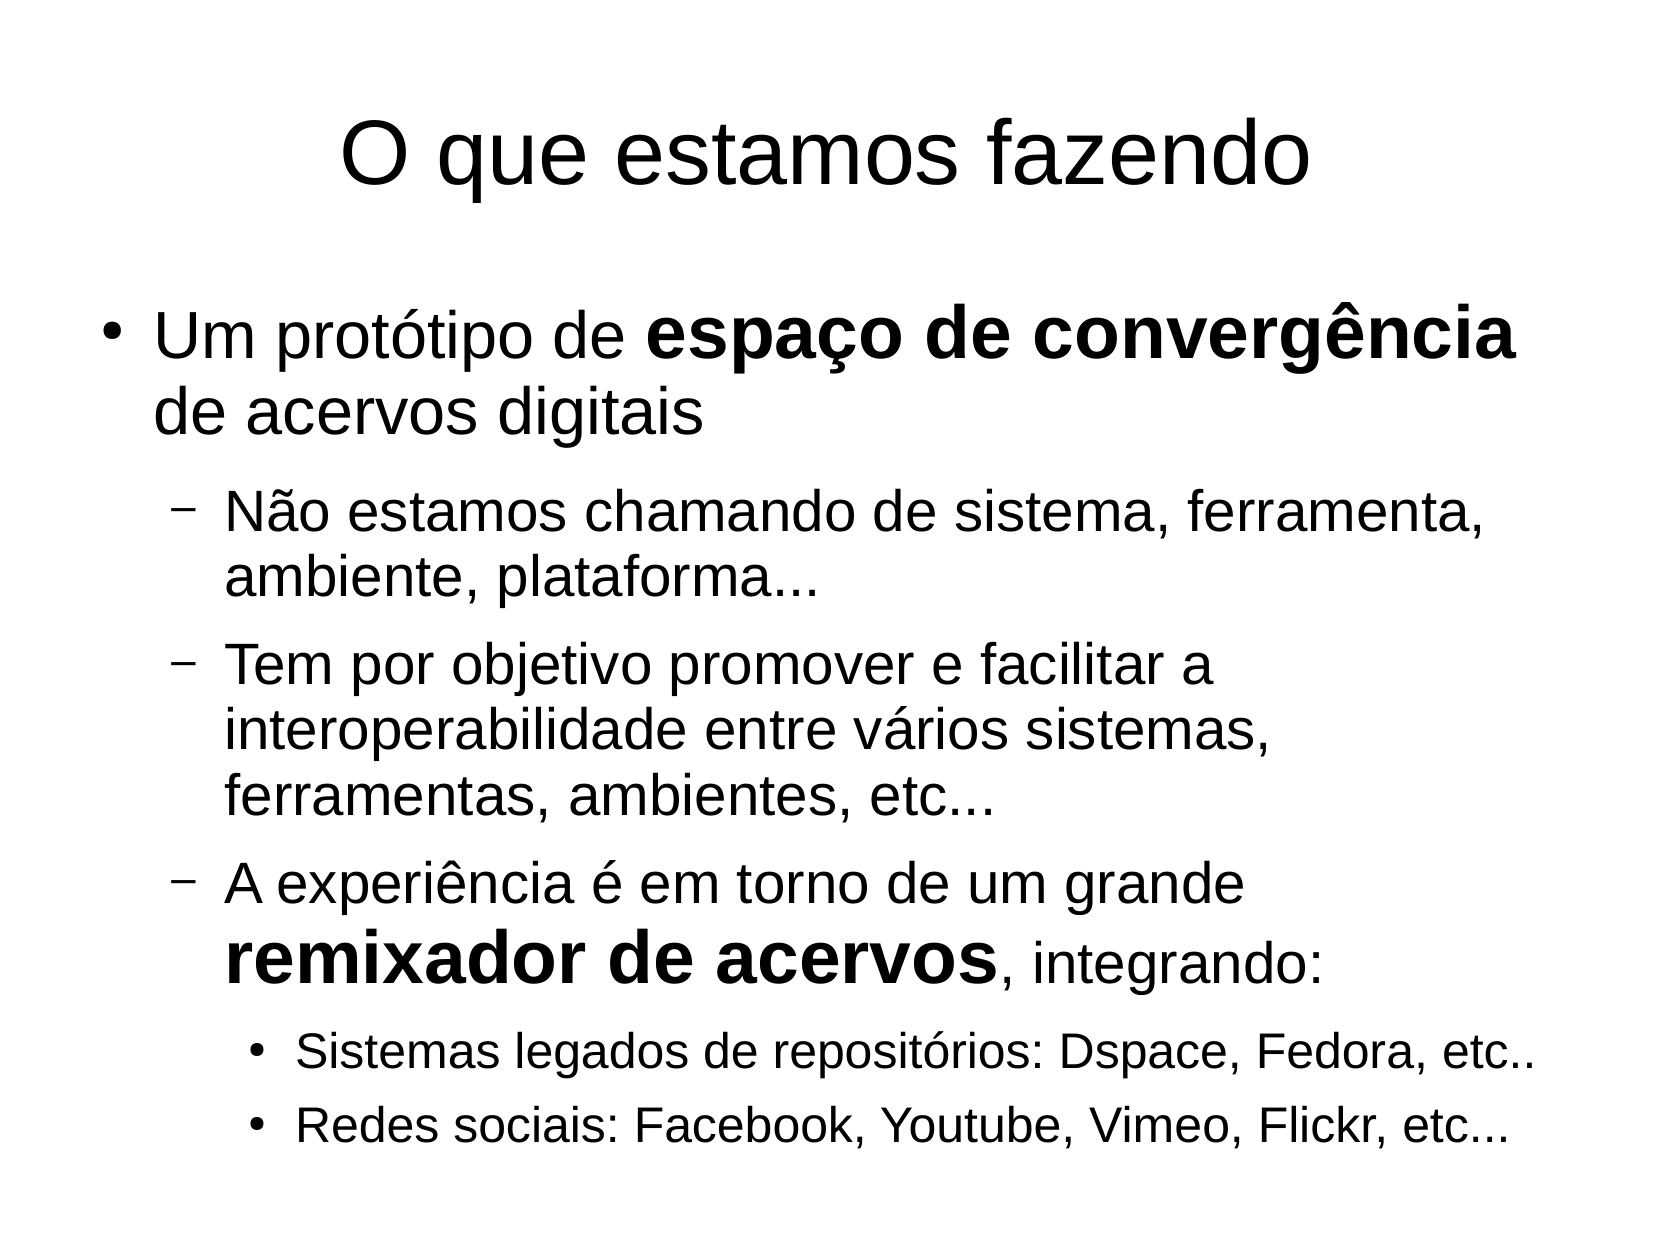

# O que estamos fazendo
Um protótipo de espaço de convergência de acervos digitais
Não estamos chamando de sistema, ferramenta, ambiente, plataforma...
Tem por objetivo promover e facilitar a interoperabilidade entre vários sistemas, ferramentas, ambientes, etc...
A experiência é em torno de um grande remixador de acervos, integrando:
Sistemas legados de repositórios: Dspace, Fedora, etc..
Redes sociais: Facebook, Youtube, Vimeo, Flickr, etc...